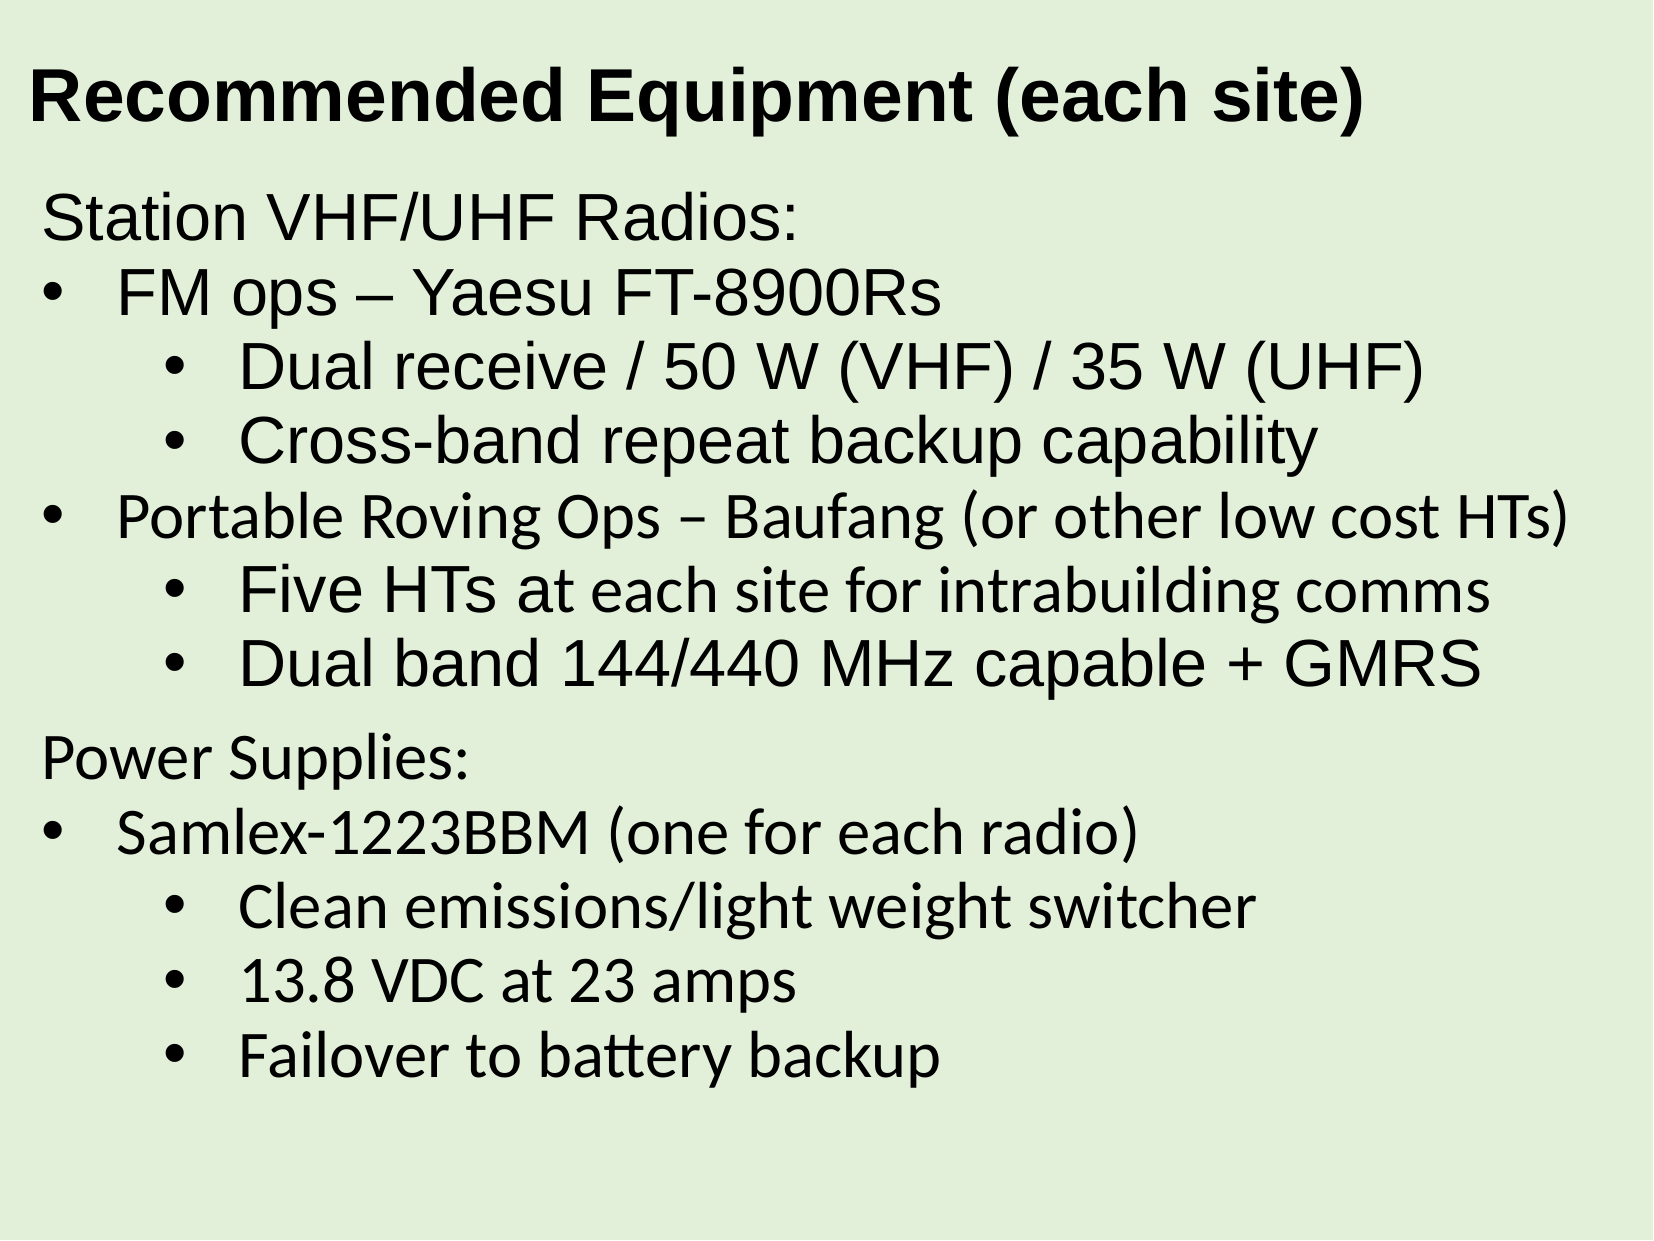

# Recommended Equipment (each site)
Station VHF/UHF Radios:
FM ops – Yaesu FT-8900Rs
Dual receive / 50 W (VHF) / 35 W (UHF)
Cross-band repeat backup capability
Portable Roving Ops – Baufang (or other low cost HTs)
Five HTs at each site for intrabuilding comms
Dual band 144/440 MHz capable + GMRS
Power Supplies:
Samlex-1223BBM (one for each radio)
Clean emissions/light weight switcher
13.8 VDC at 23 amps
Failover to battery backup